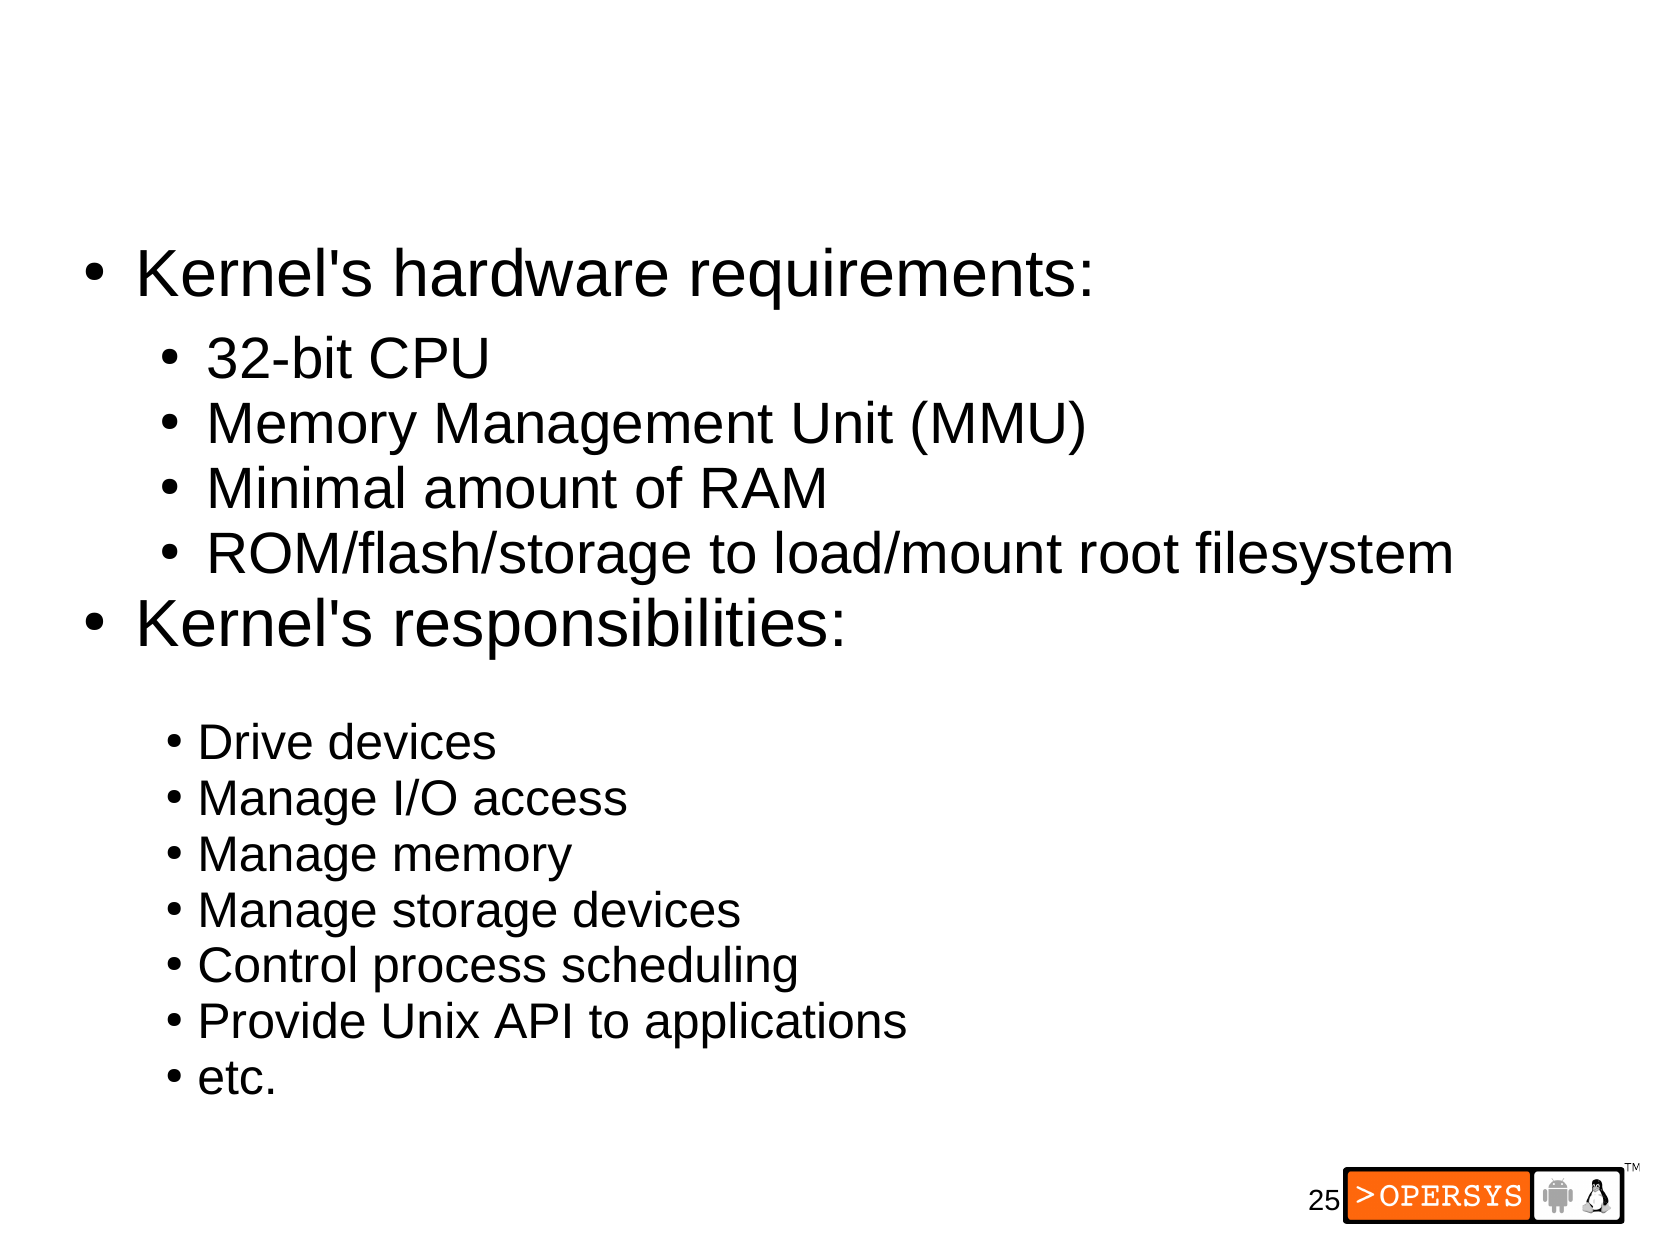

# Kernel's hardware requirements:
32-bit CPU
Memory Management Unit (MMU)
Minimal amount of RAM
ROM/flash/storage to load/mount root filesystem
Kernel's responsibilities:
 Drive devices
 Manage I/O access
 Manage memory
 Manage storage devices
 Control process scheduling
 Provide Unix API to applications
 etc.